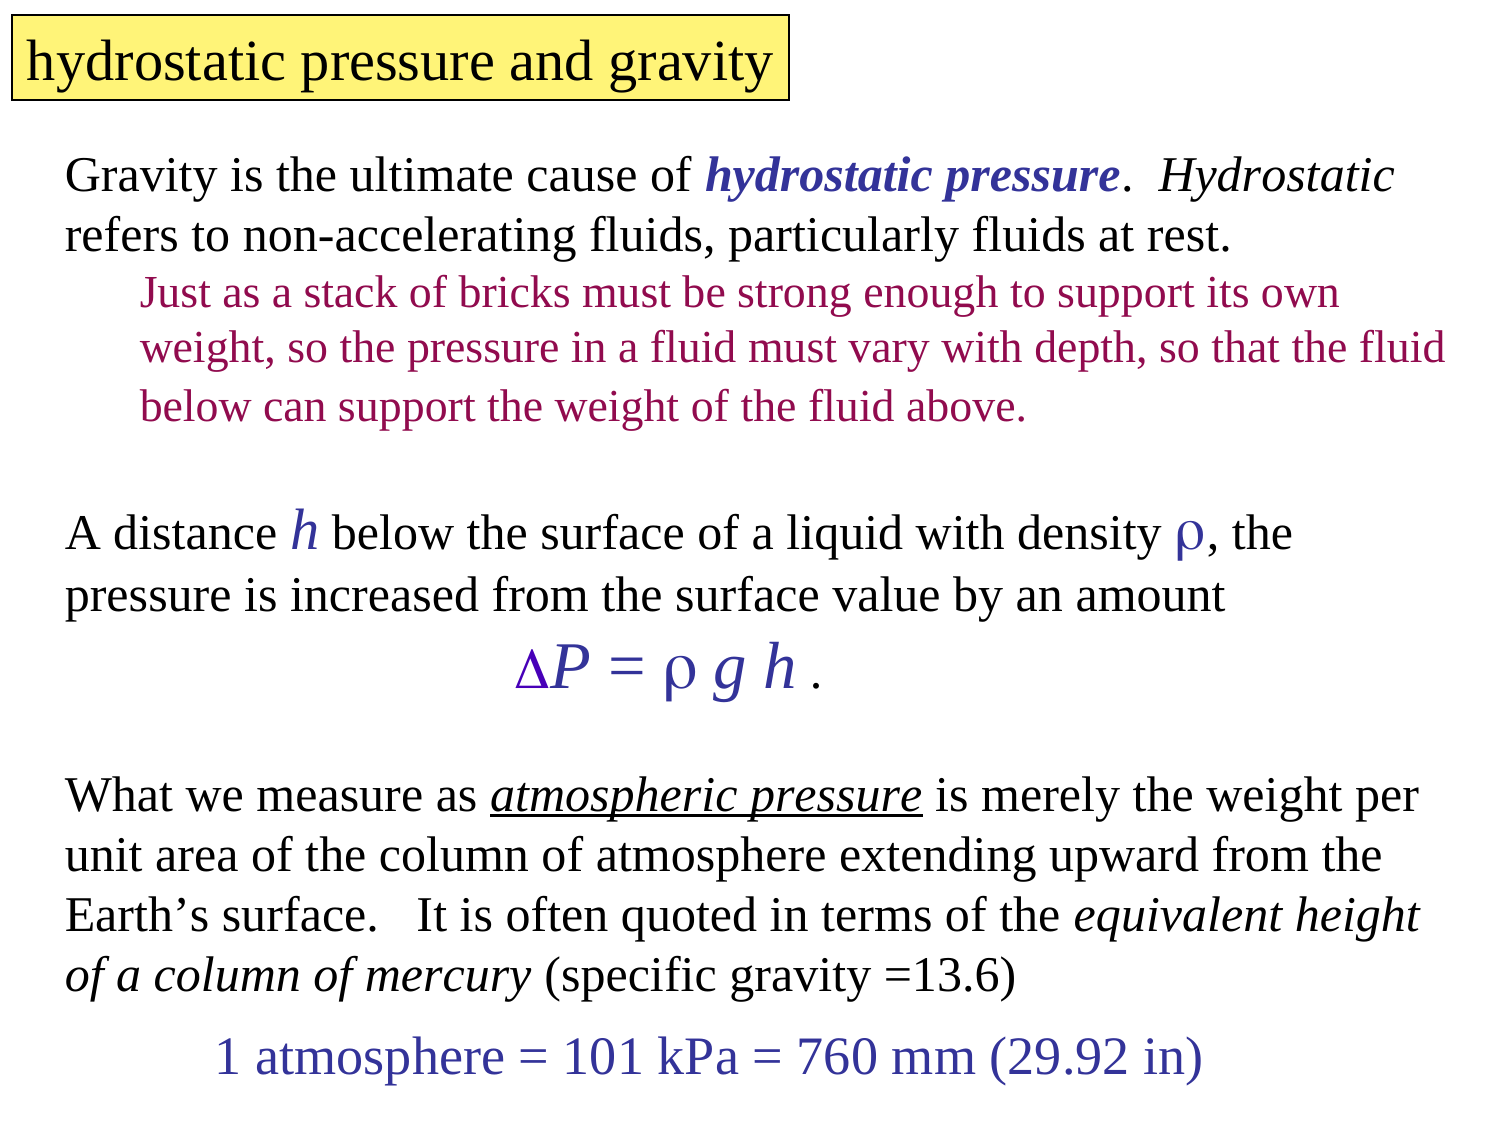

hydrostatic pressure and gravity
Gravity is the ultimate cause of hydrostatic pressure. Hydrostatic refers to non-accelerating fluids, particularly fluids at rest.
Just as a stack of bricks must be strong enough to support its own weight, so the pressure in a fluid must vary with depth, so that the fluid below can support the weight of the fluid above.
A distance h below the surface of a liquid with density ρ, the pressure is increased from the surface value by an amount
			ΔP = ρ g h .
What we measure as atmospheric pressure is merely the weight per unit area of the column of atmosphere extending upward from the Earth’s surface. It is often quoted in terms of the equivalent height of a column of mercury (specific gravity =13.6)
	1 atmosphere = 101 kPa = 760 mm (29.92 in)